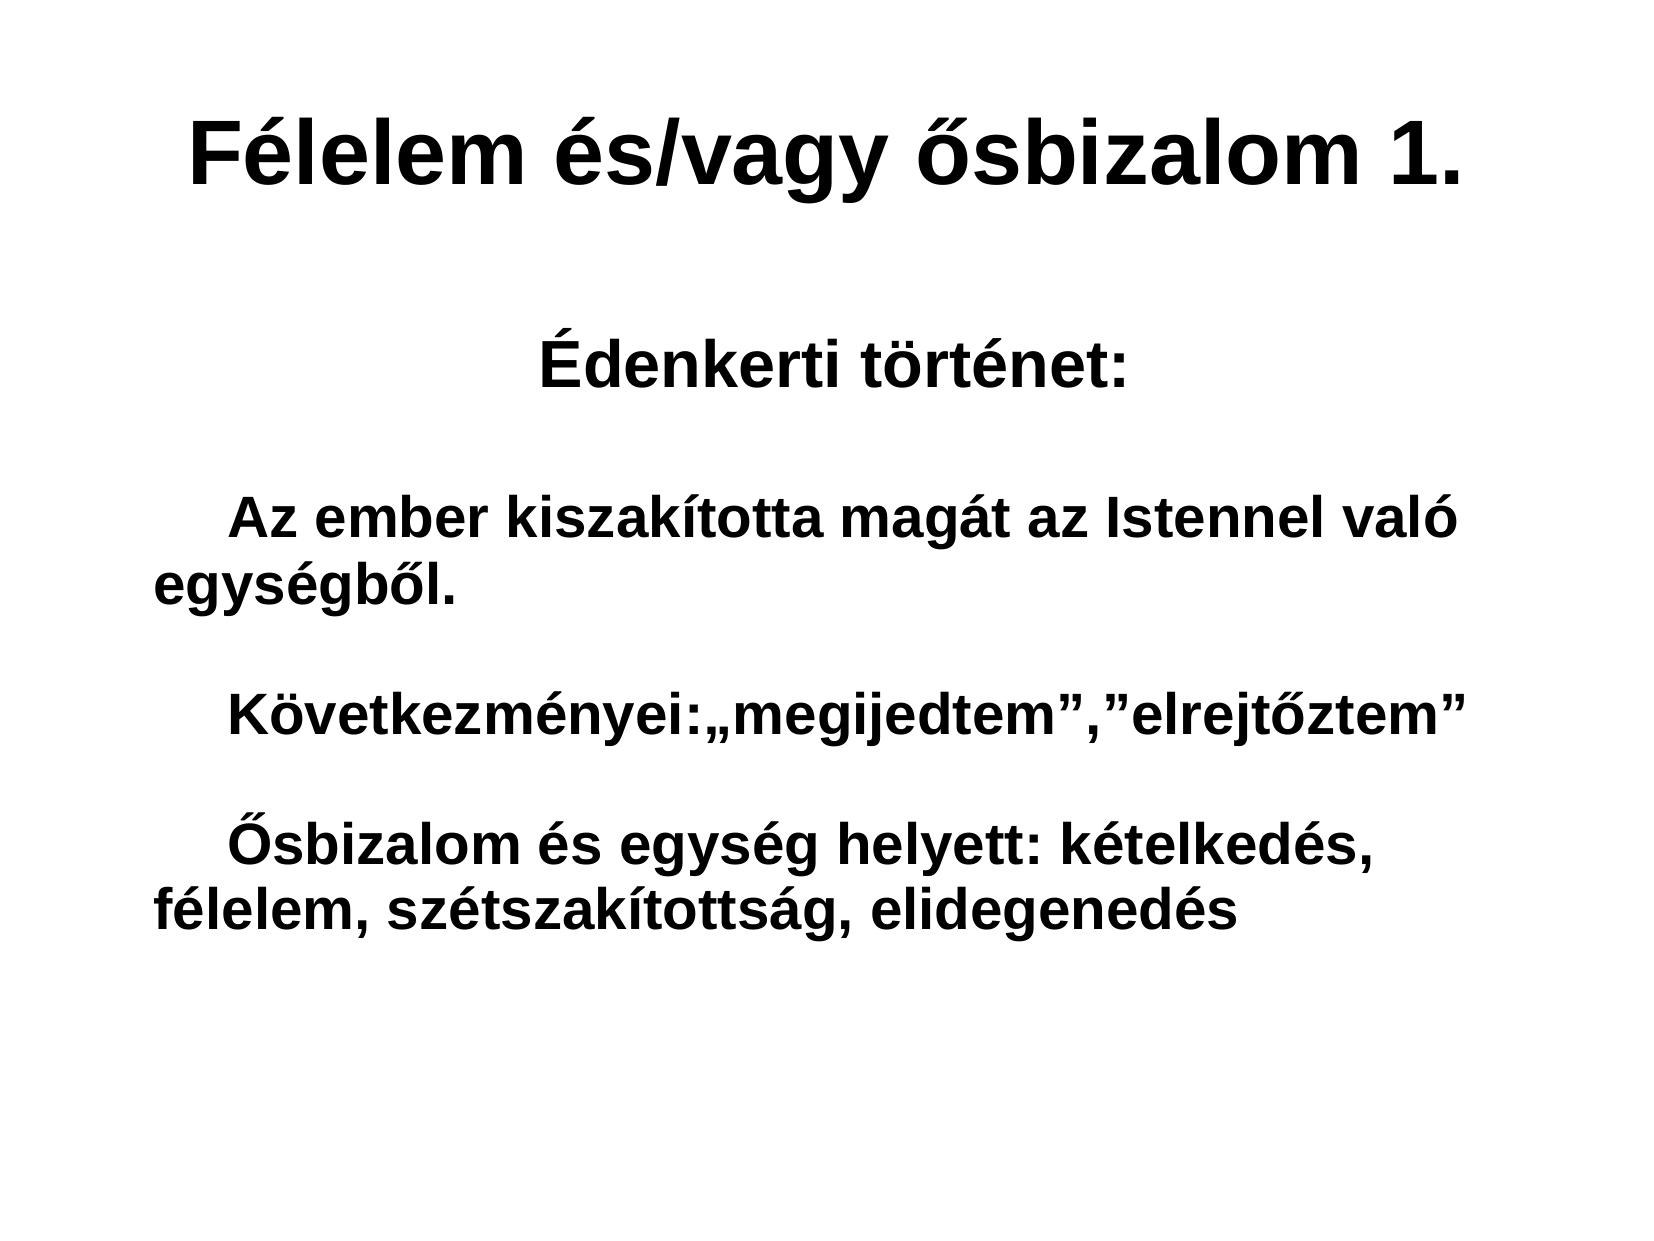

# Félelem és/vagy ősbizalom 1.
Édenkerti történet:
	Az ember kiszakította magát az Istennel való egységből.
	Következményei:„megijedtem”,”elrejtőztem”
	Ősbizalom és egység helyett: kételkedés, félelem, szétszakítottság, elidegenedés